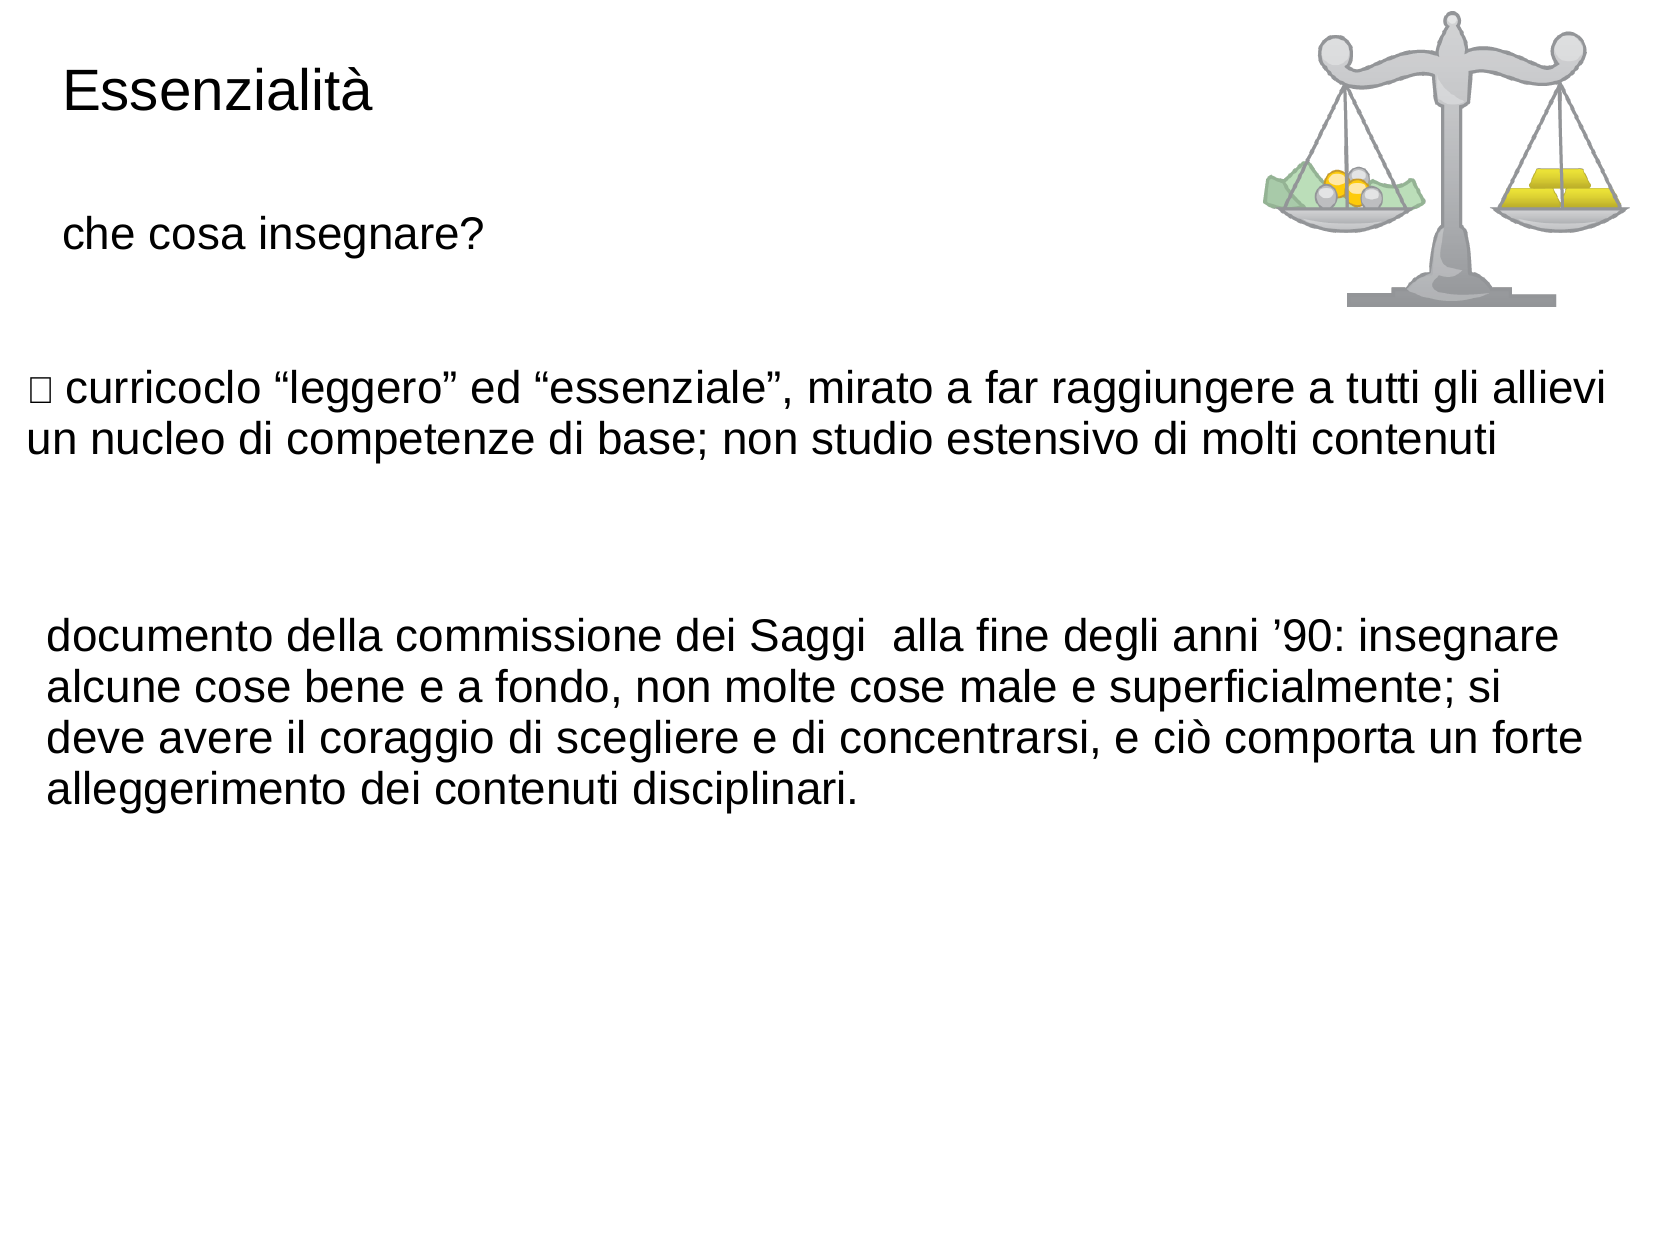

Essenzialità
che cosa insegnare?
 curricoclo “leggero” ed “essenziale”, mirato a far raggiungere a tutti gli allievi un nucleo di competenze di base; non studio estensivo di molti contenuti
documento della commissione dei Saggi alla fine degli anni ’90: insegnare alcune cose bene e a fondo, non molte cose male e superficialmente; si deve avere il coraggio di scegliere e di concentrarsi, e ciò comporta un forte alleggerimento dei contenuti disciplinari.